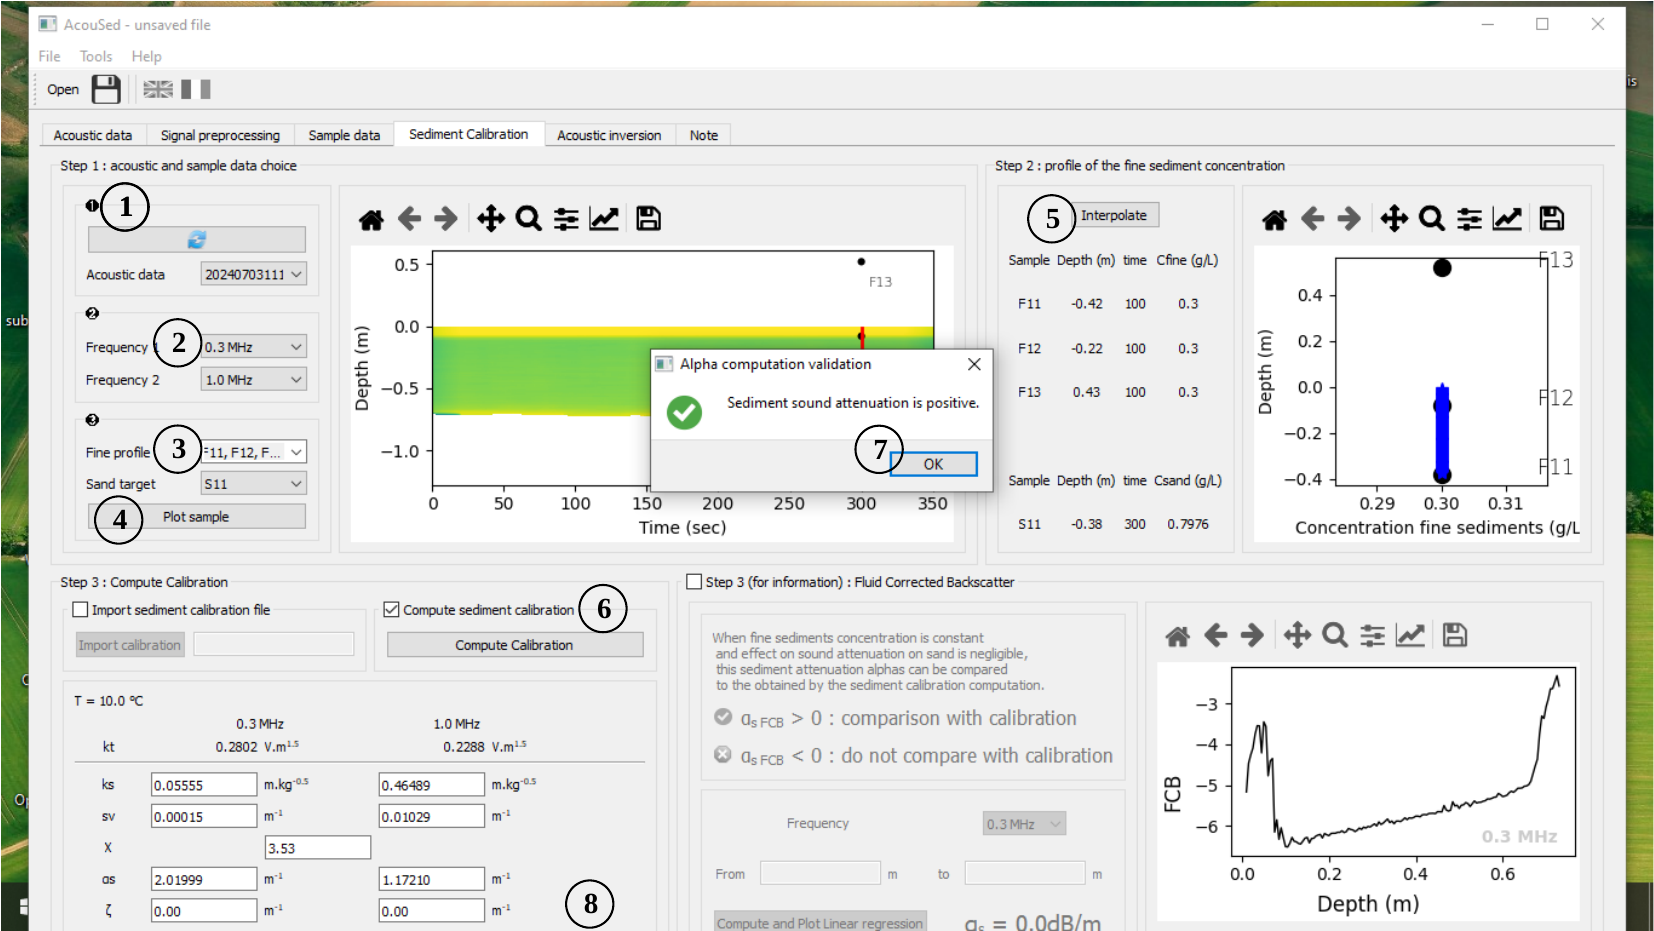

1
1
5
2
3
7
4
6
8